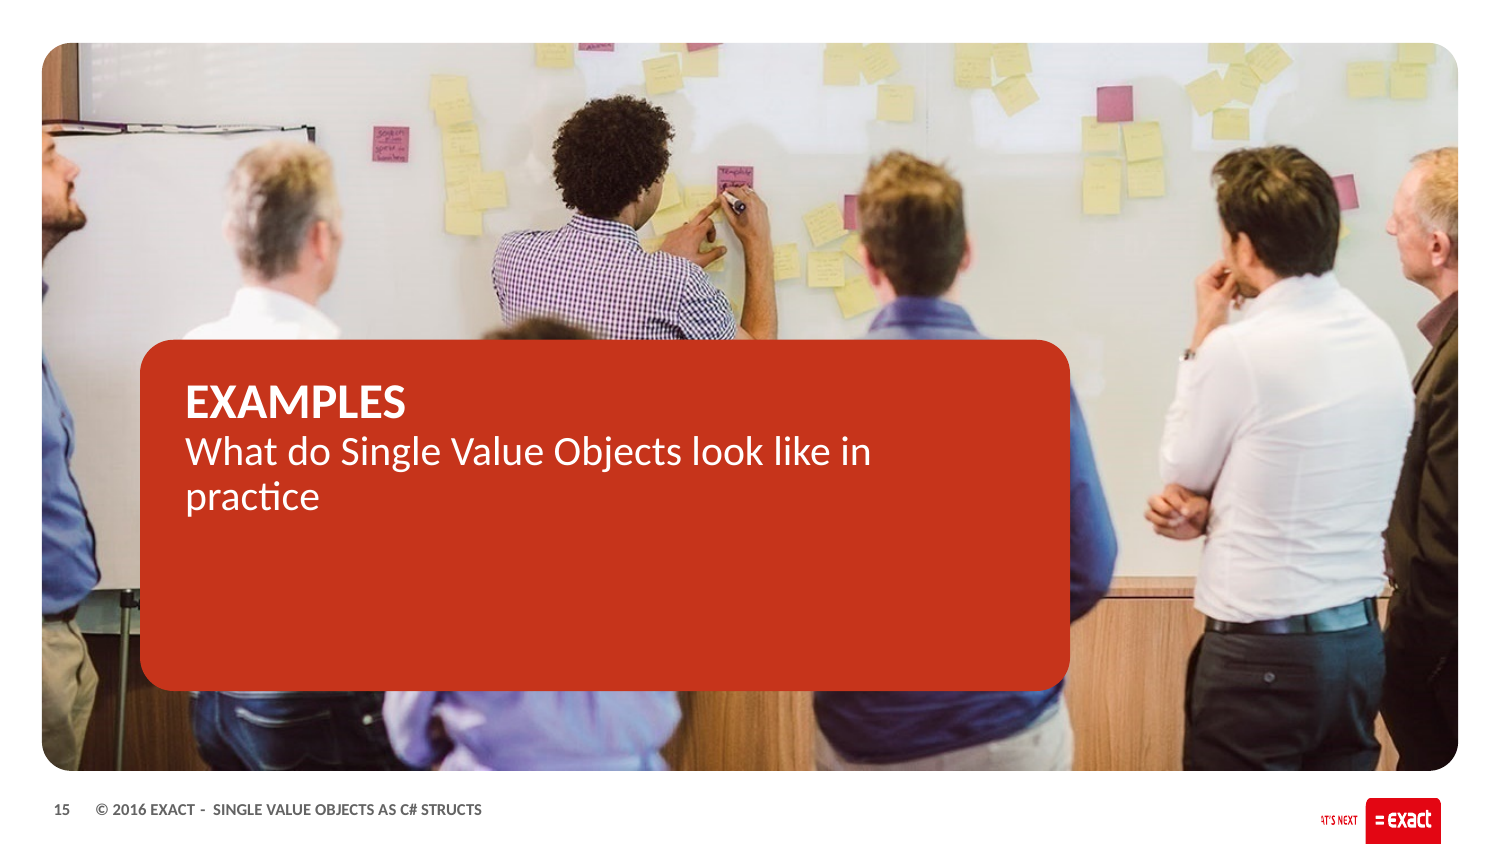

# Examples
What do Single Value Objects look like in practice
- Single Value Objects as C# structs